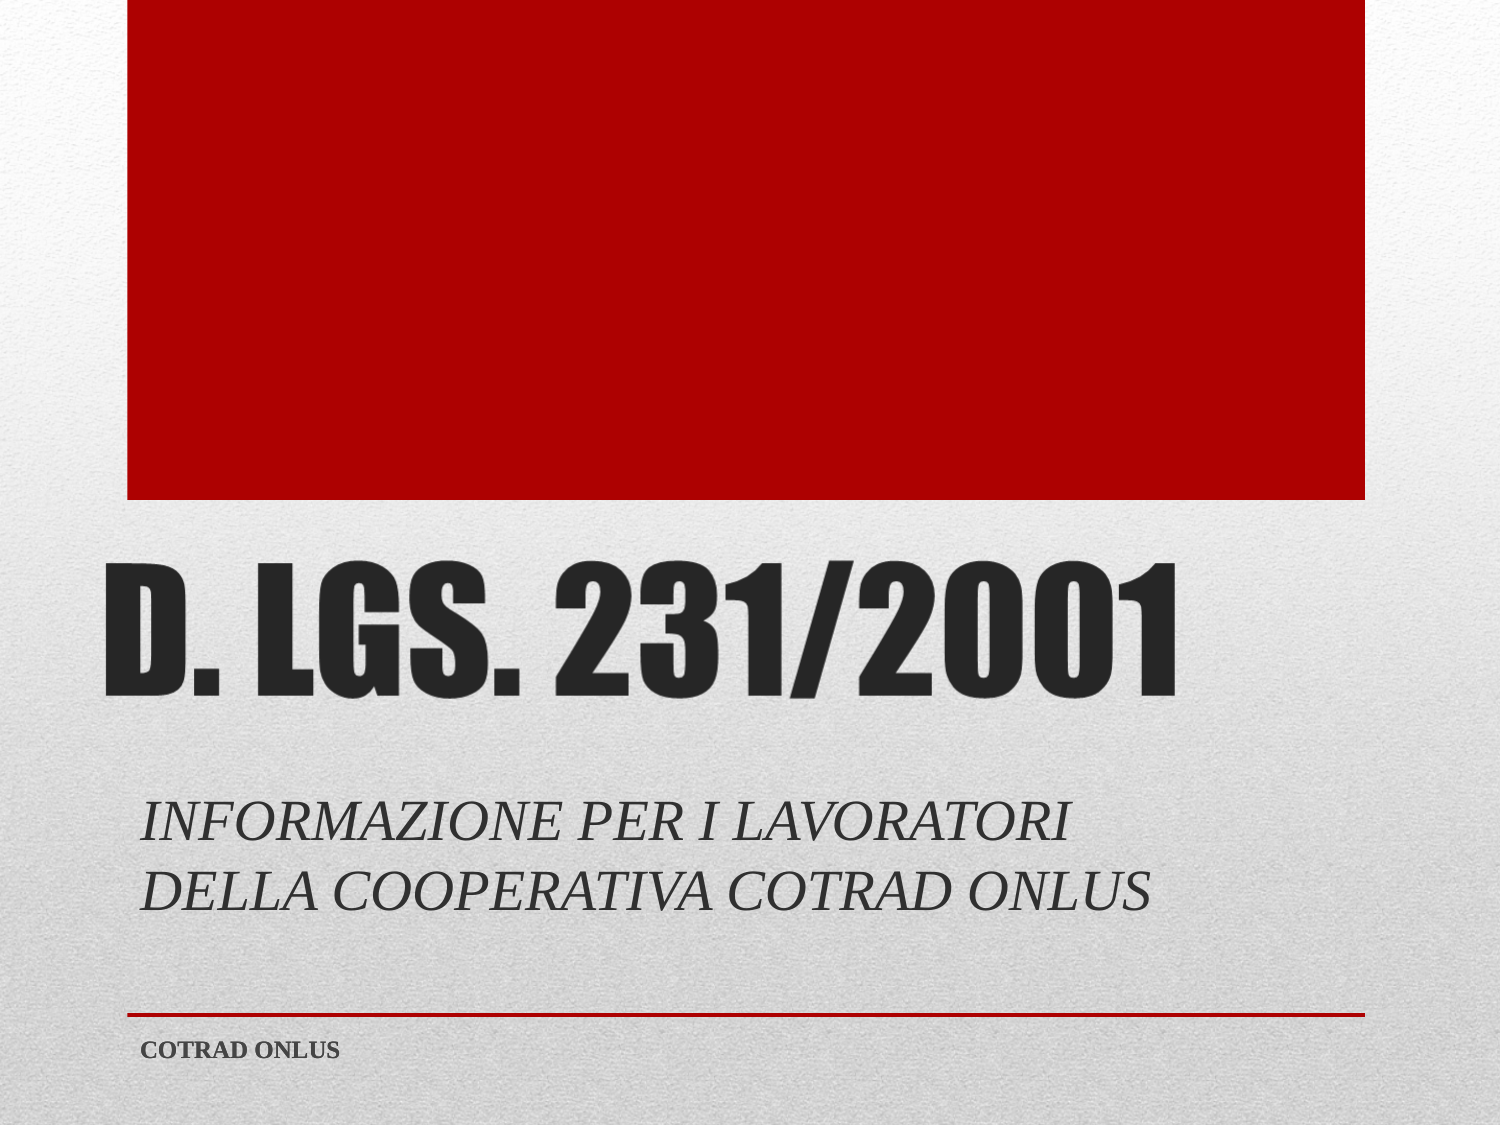

#
INFORMAZIONE PER I LAVORATORI DELLA COOPERATIVA COTRAD ONLUS
COTRAD ONLUS
COTRAD ONLUS